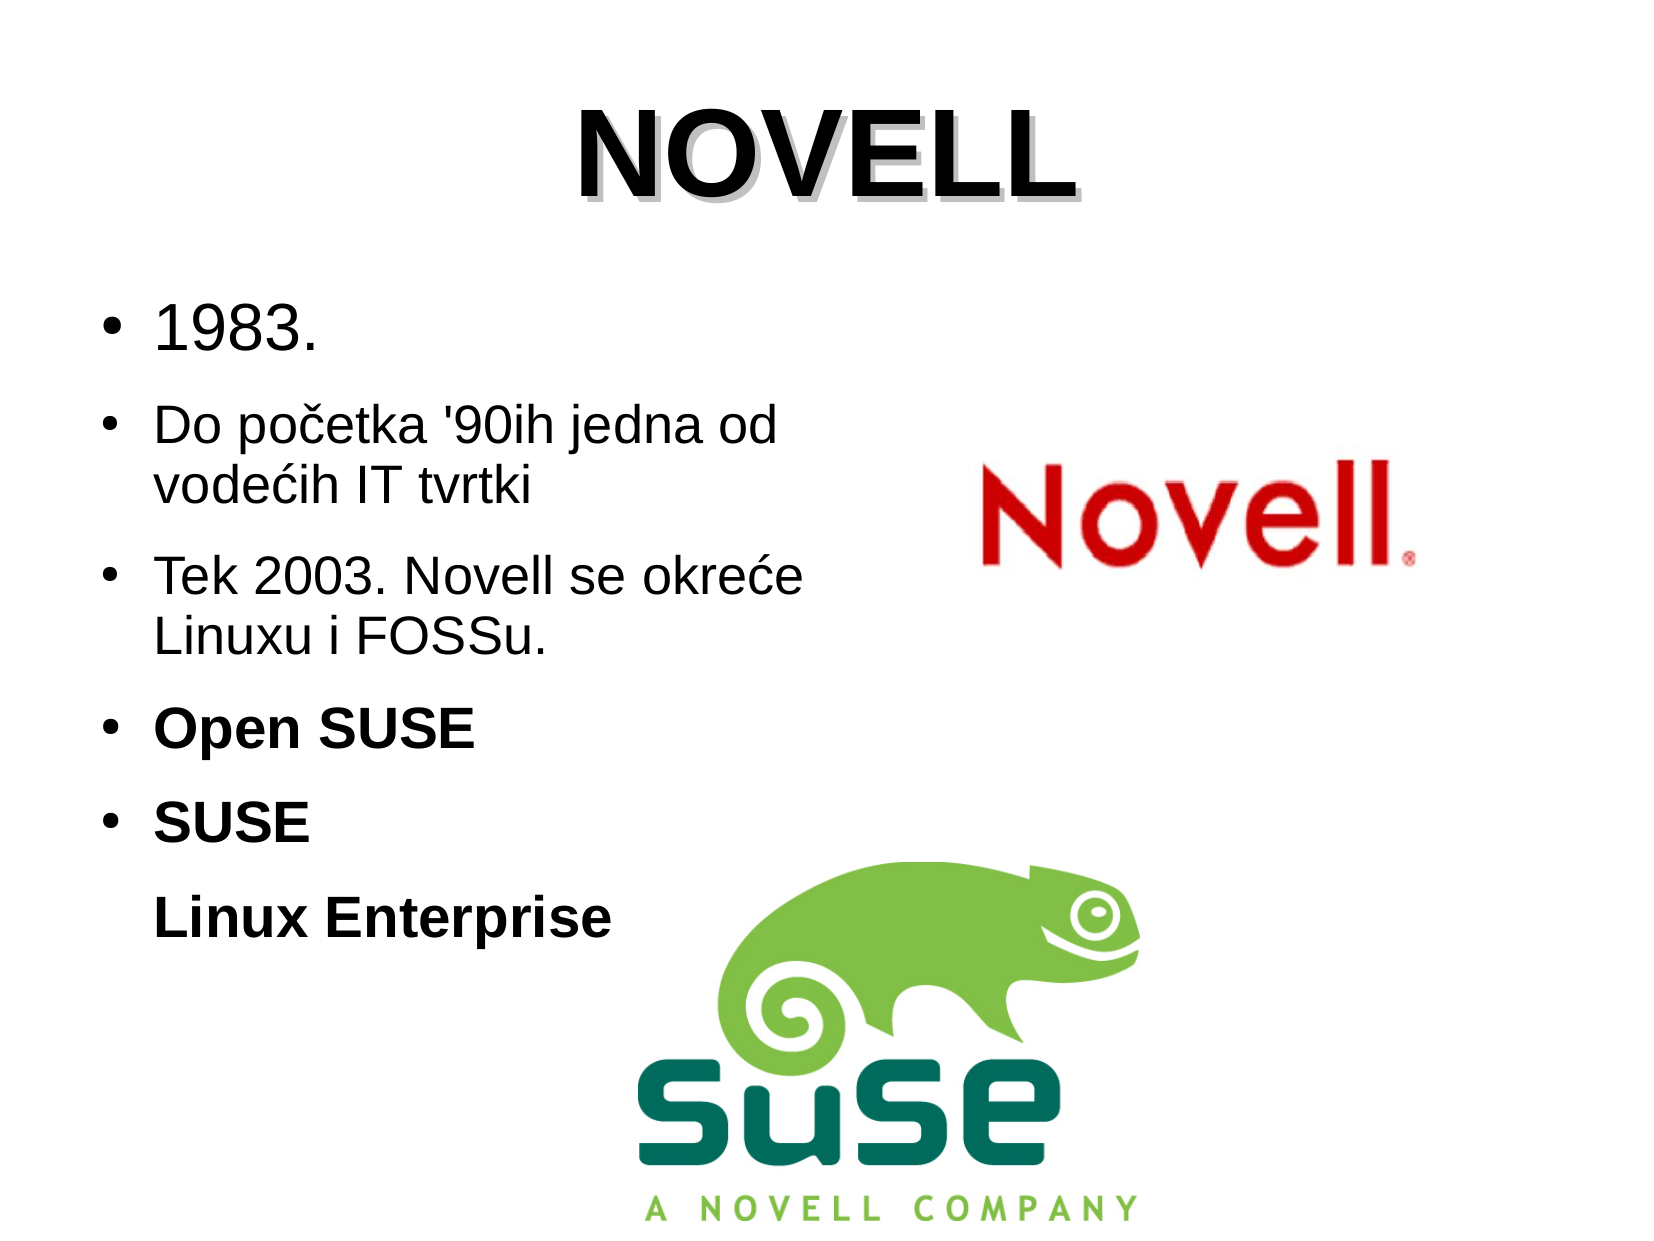

# NOVELL
1983.
Do početka '90ih jedna od vodećih IT tvrtki
Tek 2003. Novell se okreće Linuxu i FOSSu.
Open SUSE
SUSE
Linux Enterprise